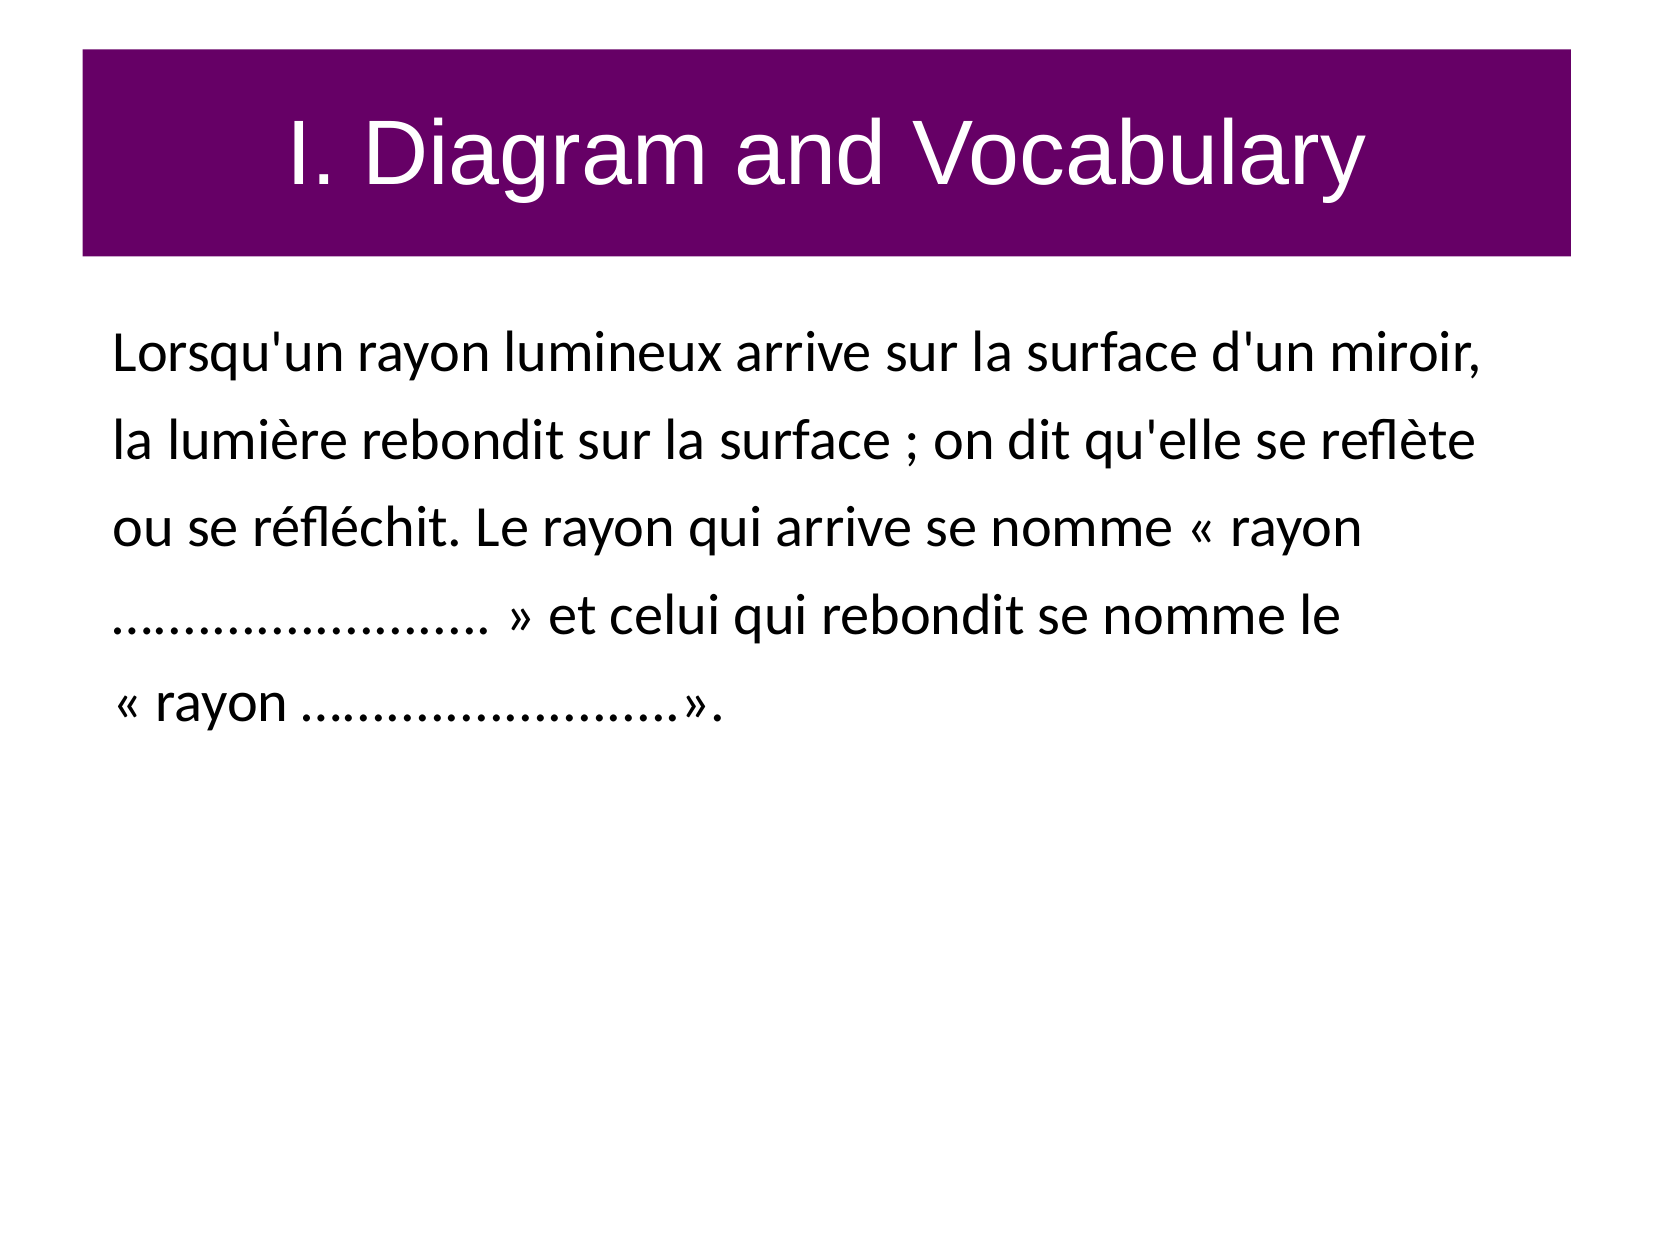

# I. Diagram and Vocabulary
Lorsqu'un rayon lumineux arrive sur la surface d'un miroir, la lumière rebondit sur la surface ; on dit qu'elle se reflète ou se réfléchit. Le rayon qui arrive se nomme « rayon …....................... » et celui qui rebondit se nomme le « rayon ….......................».